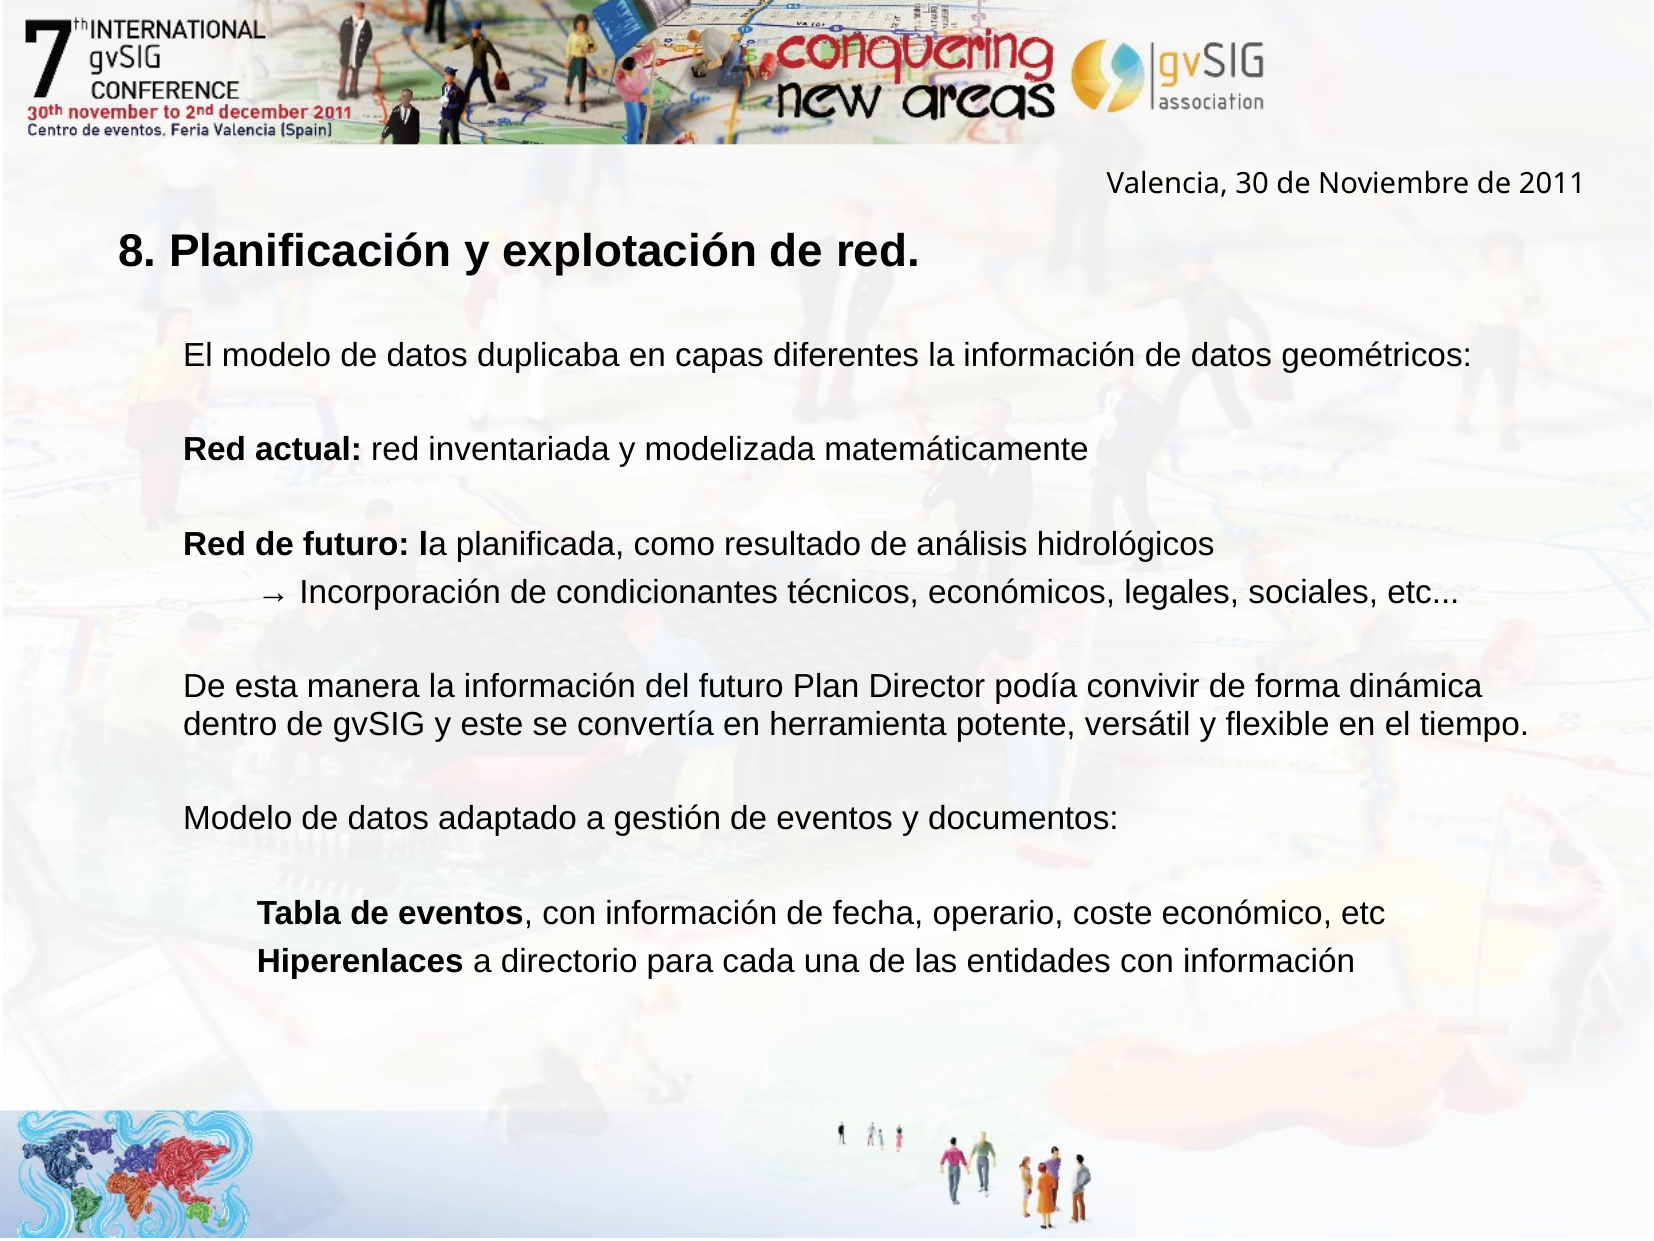

# Valencia, 30 de Noviembre de 2011
8. Planificación y explotación de red.
El modelo de datos duplicaba en capas diferentes la información de datos geométricos:
Red actual: red inventariada y modelizada matemáticamente
Red de futuro: la planificada, como resultado de análisis hidrológicos
	→ Incorporación de condicionantes técnicos, económicos, legales, sociales, etc...
De esta manera la información del futuro Plan Director podía convivir de forma dinámica dentro de gvSIG y este se convertía en herramienta potente, versátil y flexible en el tiempo.
Modelo de datos adaptado a gestión de eventos y documentos:
	Tabla de eventos, con información de fecha, operario, coste económico, etc
	Hiperenlaces a directorio para cada una de las entidades con información